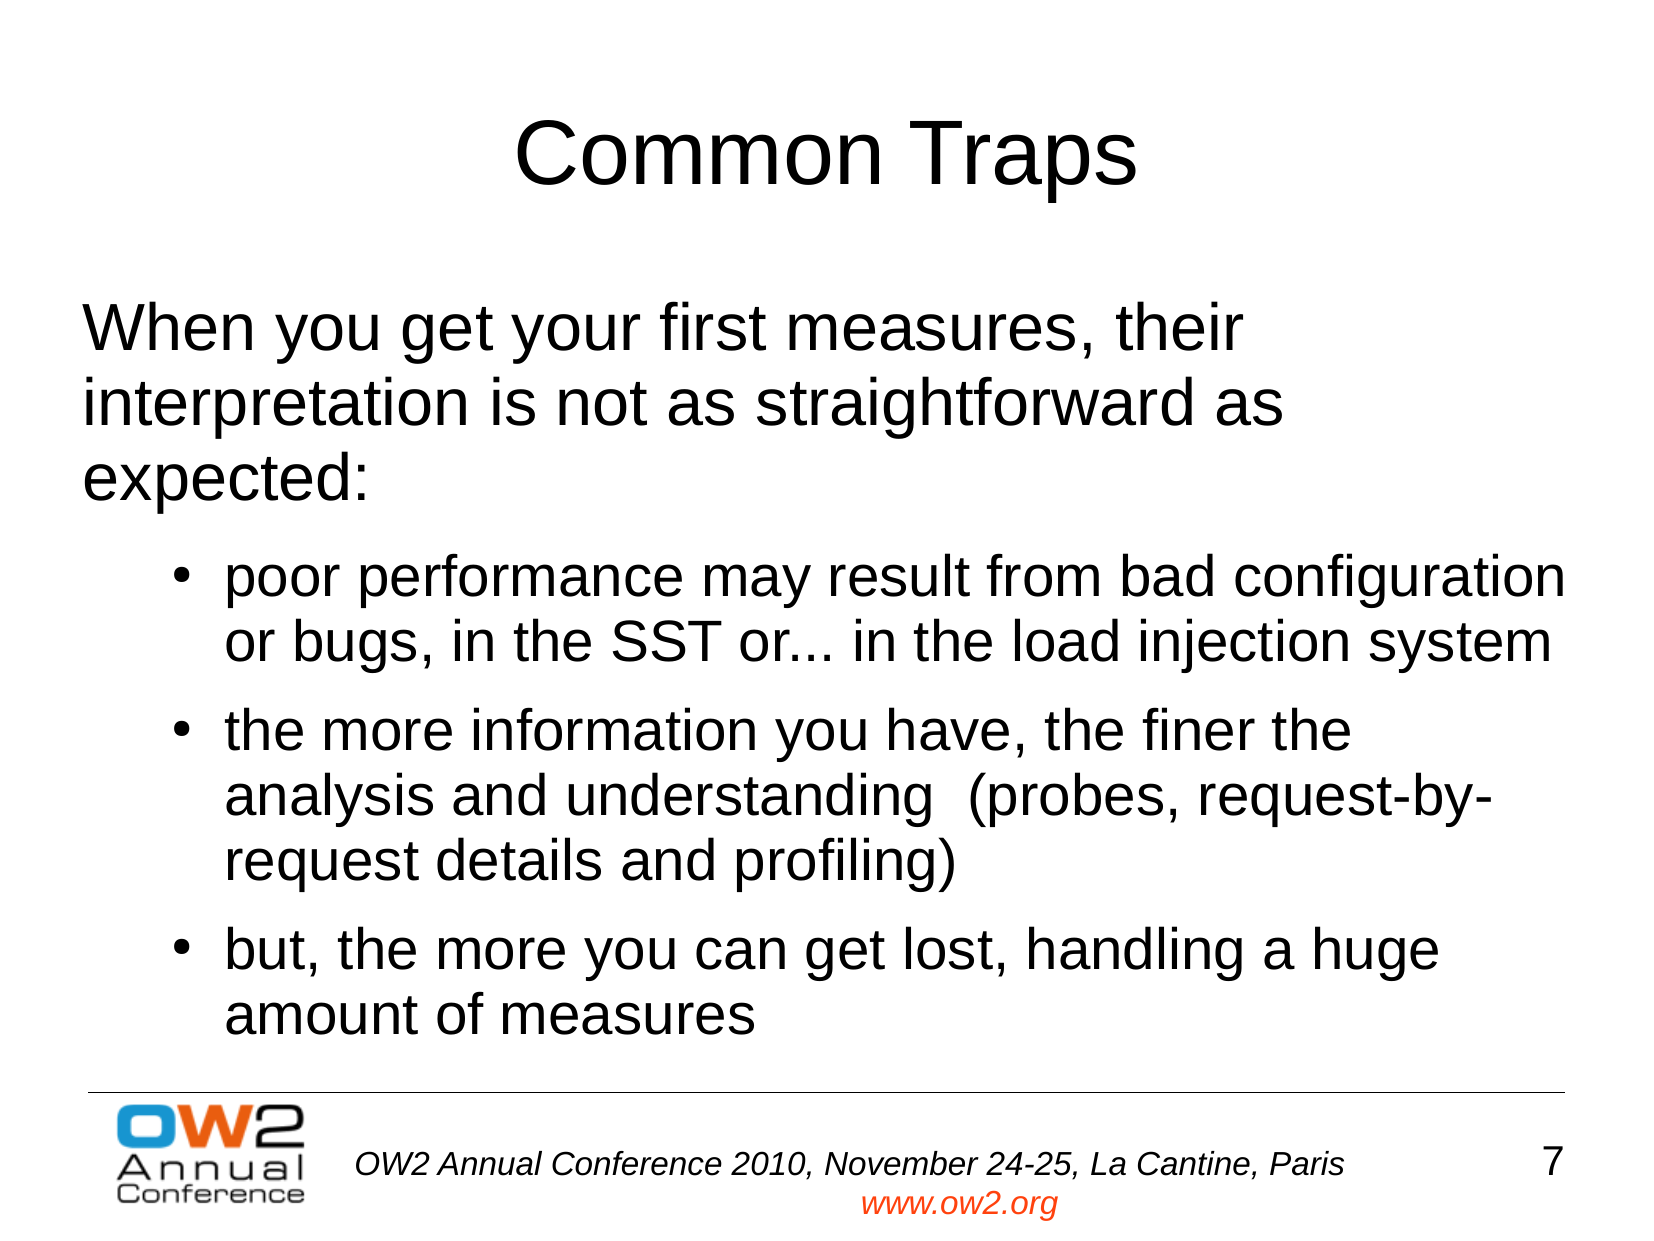

# Common Traps
When you get your first measures, their interpretation is not as straightforward as expected:
poor performance may result from bad configuration or bugs, in the SST or... in the load injection system
the more information you have, the finer the analysis and understanding (probes, request-by-request details and profiling)
but, the more you can get lost, handling a huge amount of measures